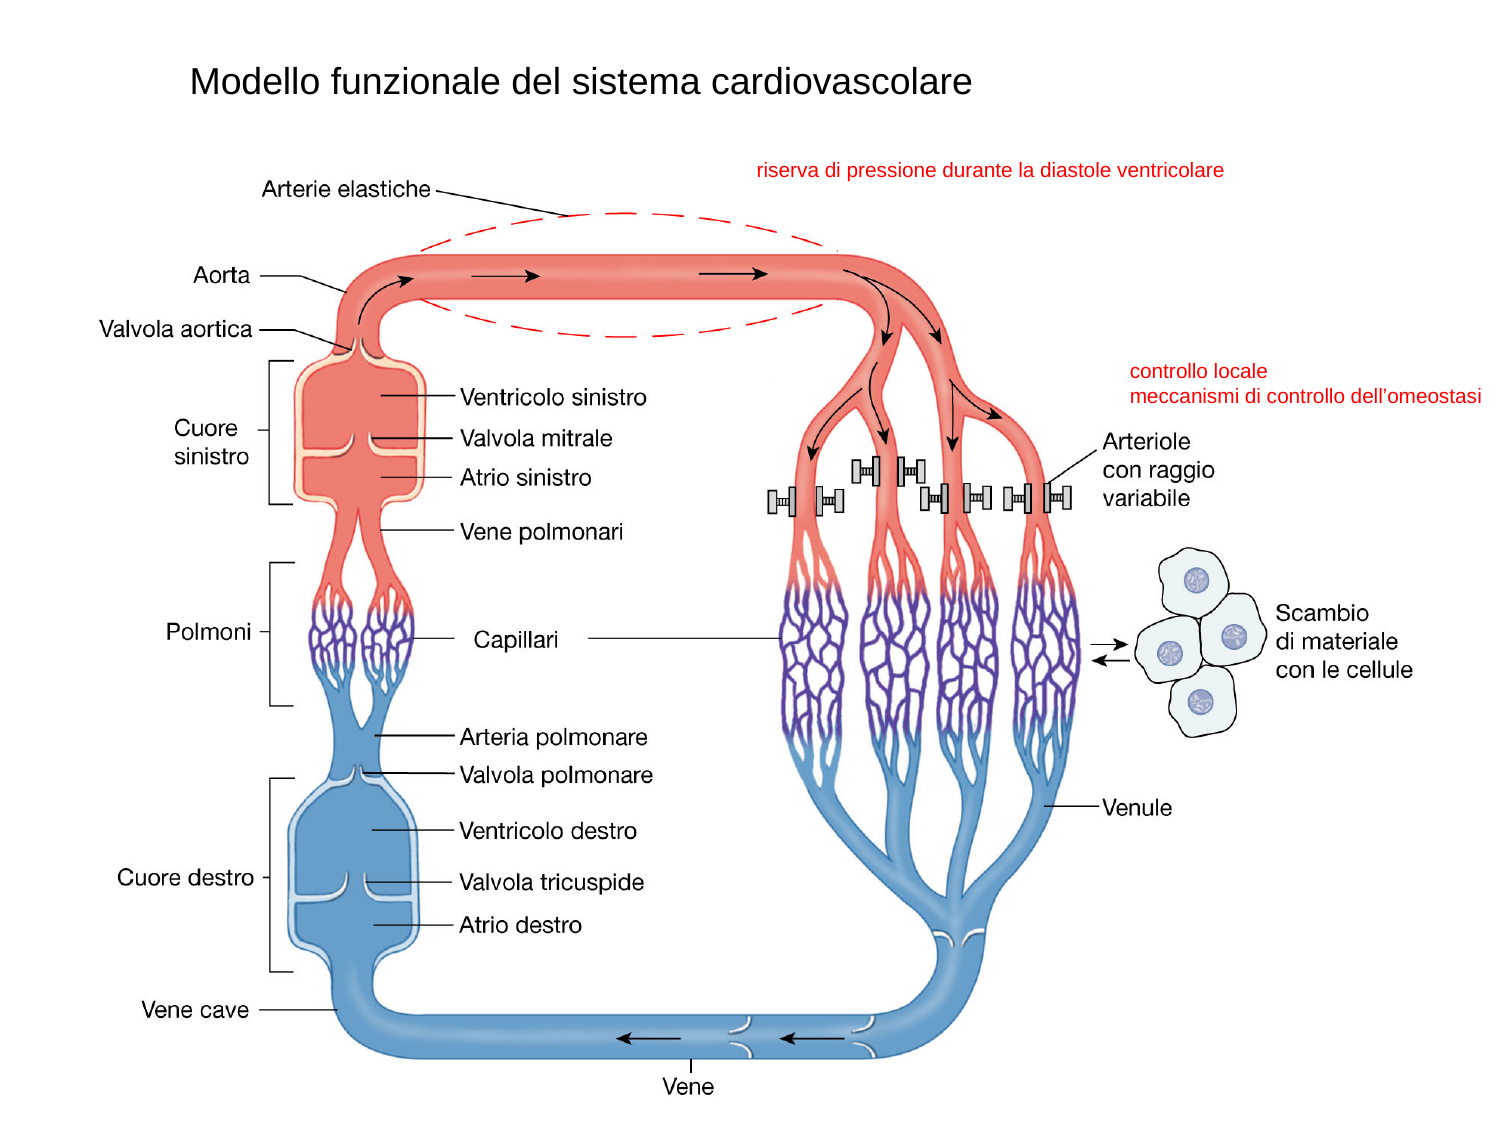

Modello funzionale del sistema cardiovascolare
riserva di pressione durante la diastole ventricolare
controllo locale
meccanismi di controllo dell’omeostasi